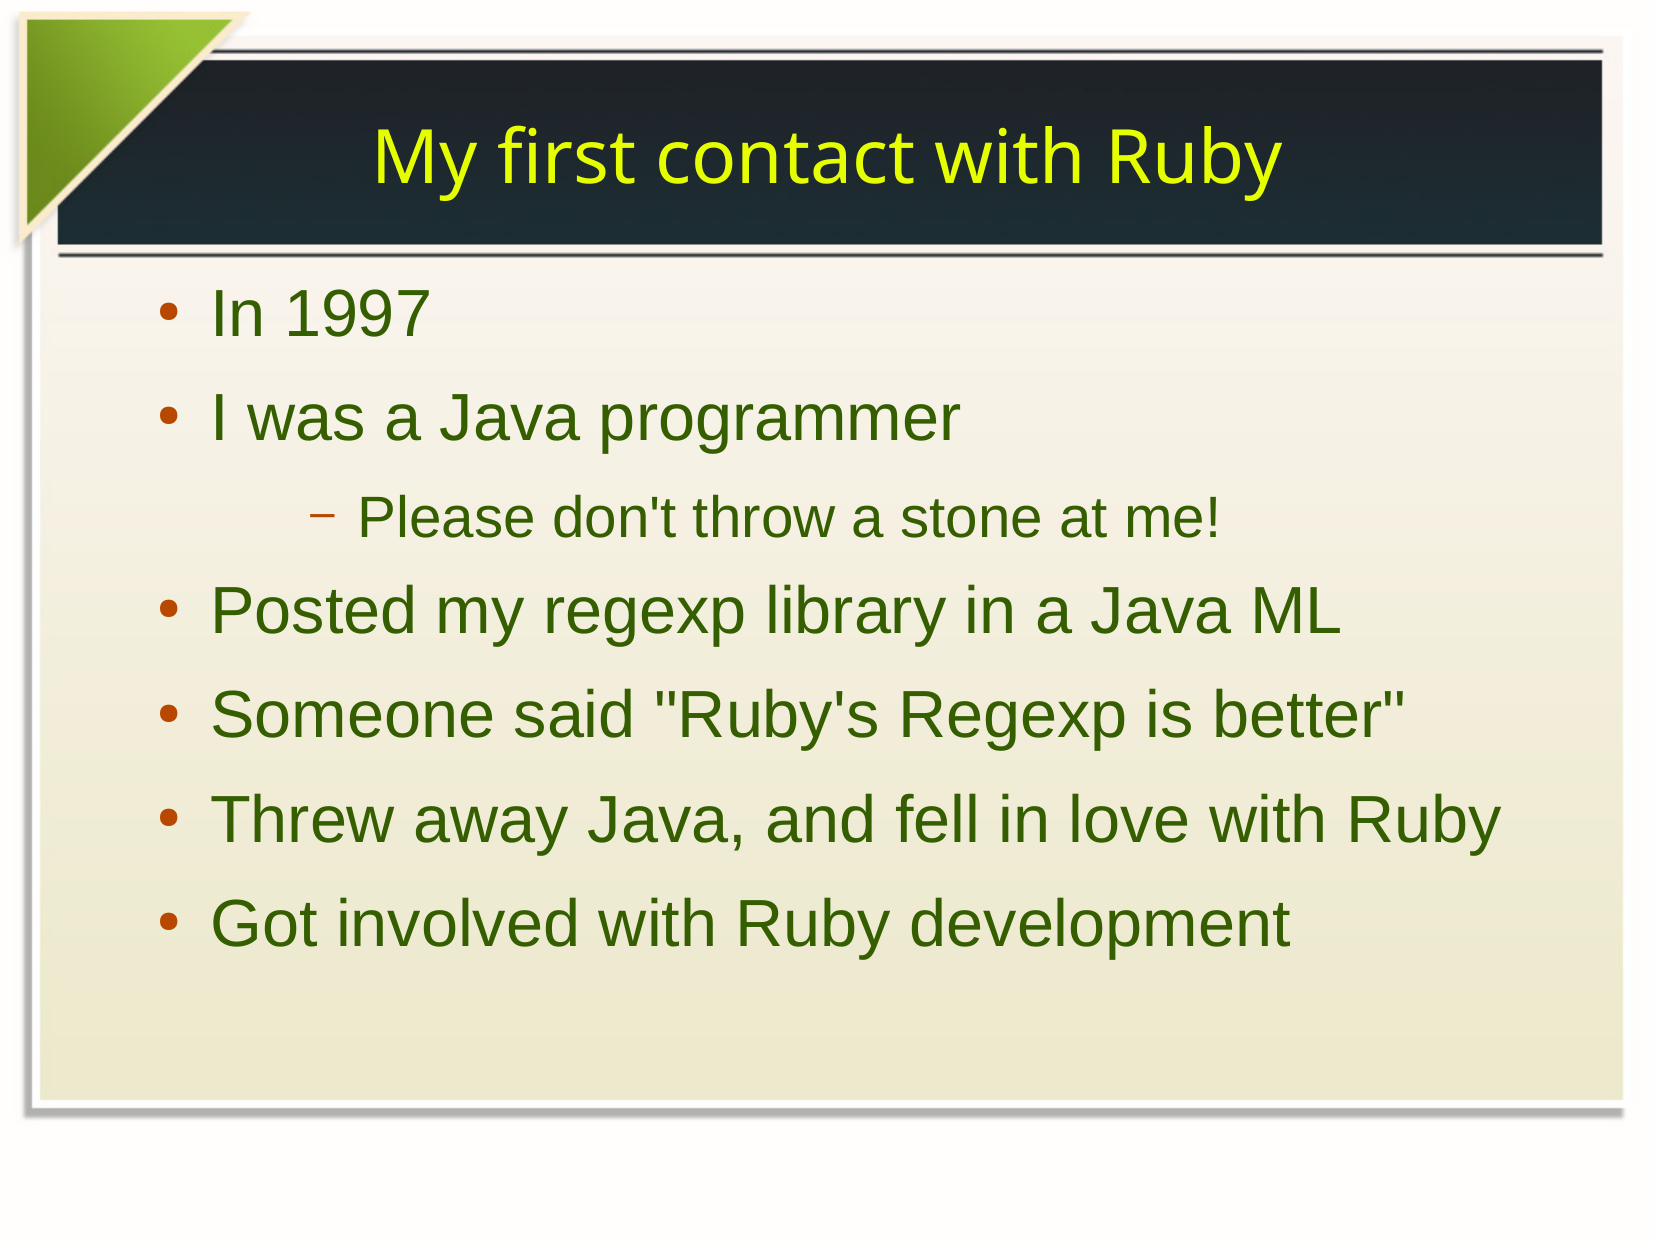

# My first contact with Ruby
In 1997
I was a Java programmer
Please don't throw a stone at me!
Posted my regexp library in a Java ML
Someone said "Ruby's Regexp is better"
Threw away Java, and fell in love with Ruby
Got involved with Ruby development